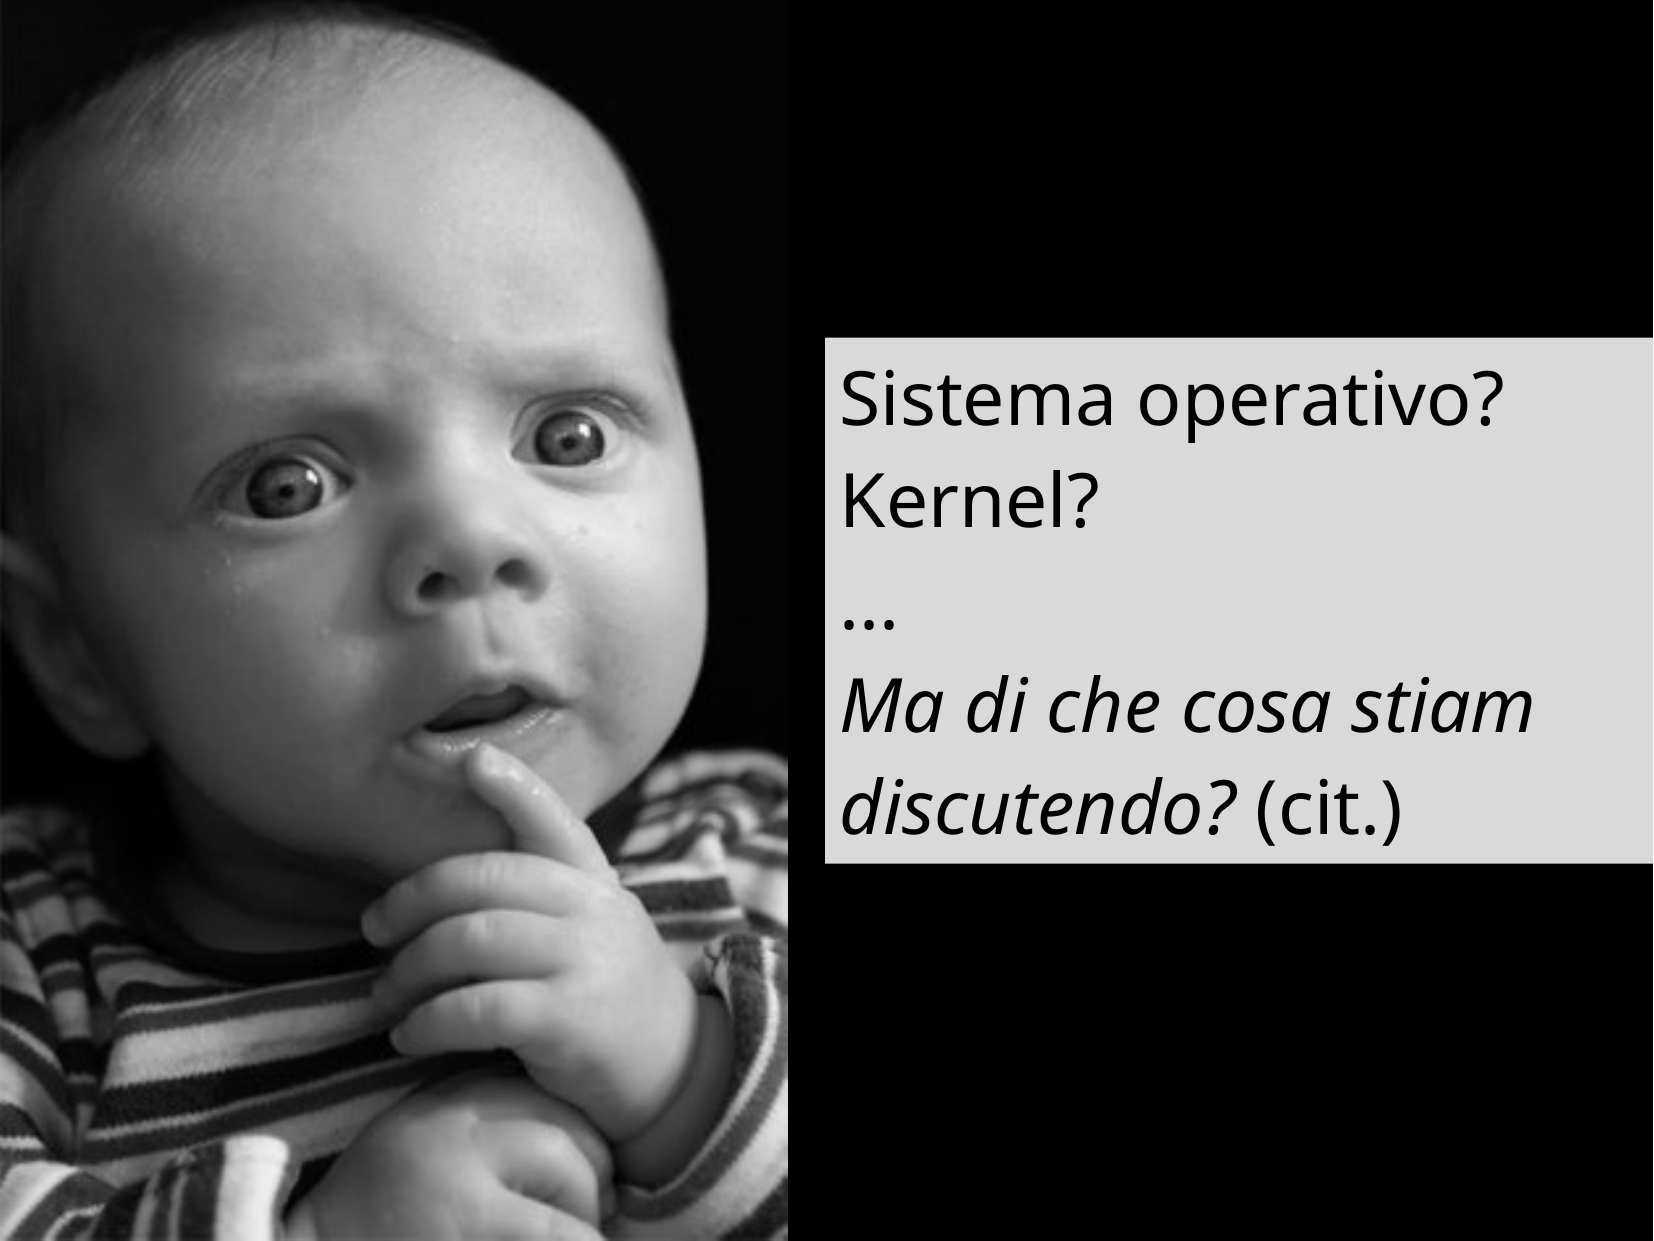

Sistema operativo?
Kernel?
...
Ma di che cosa stiam discutendo? (cit.)